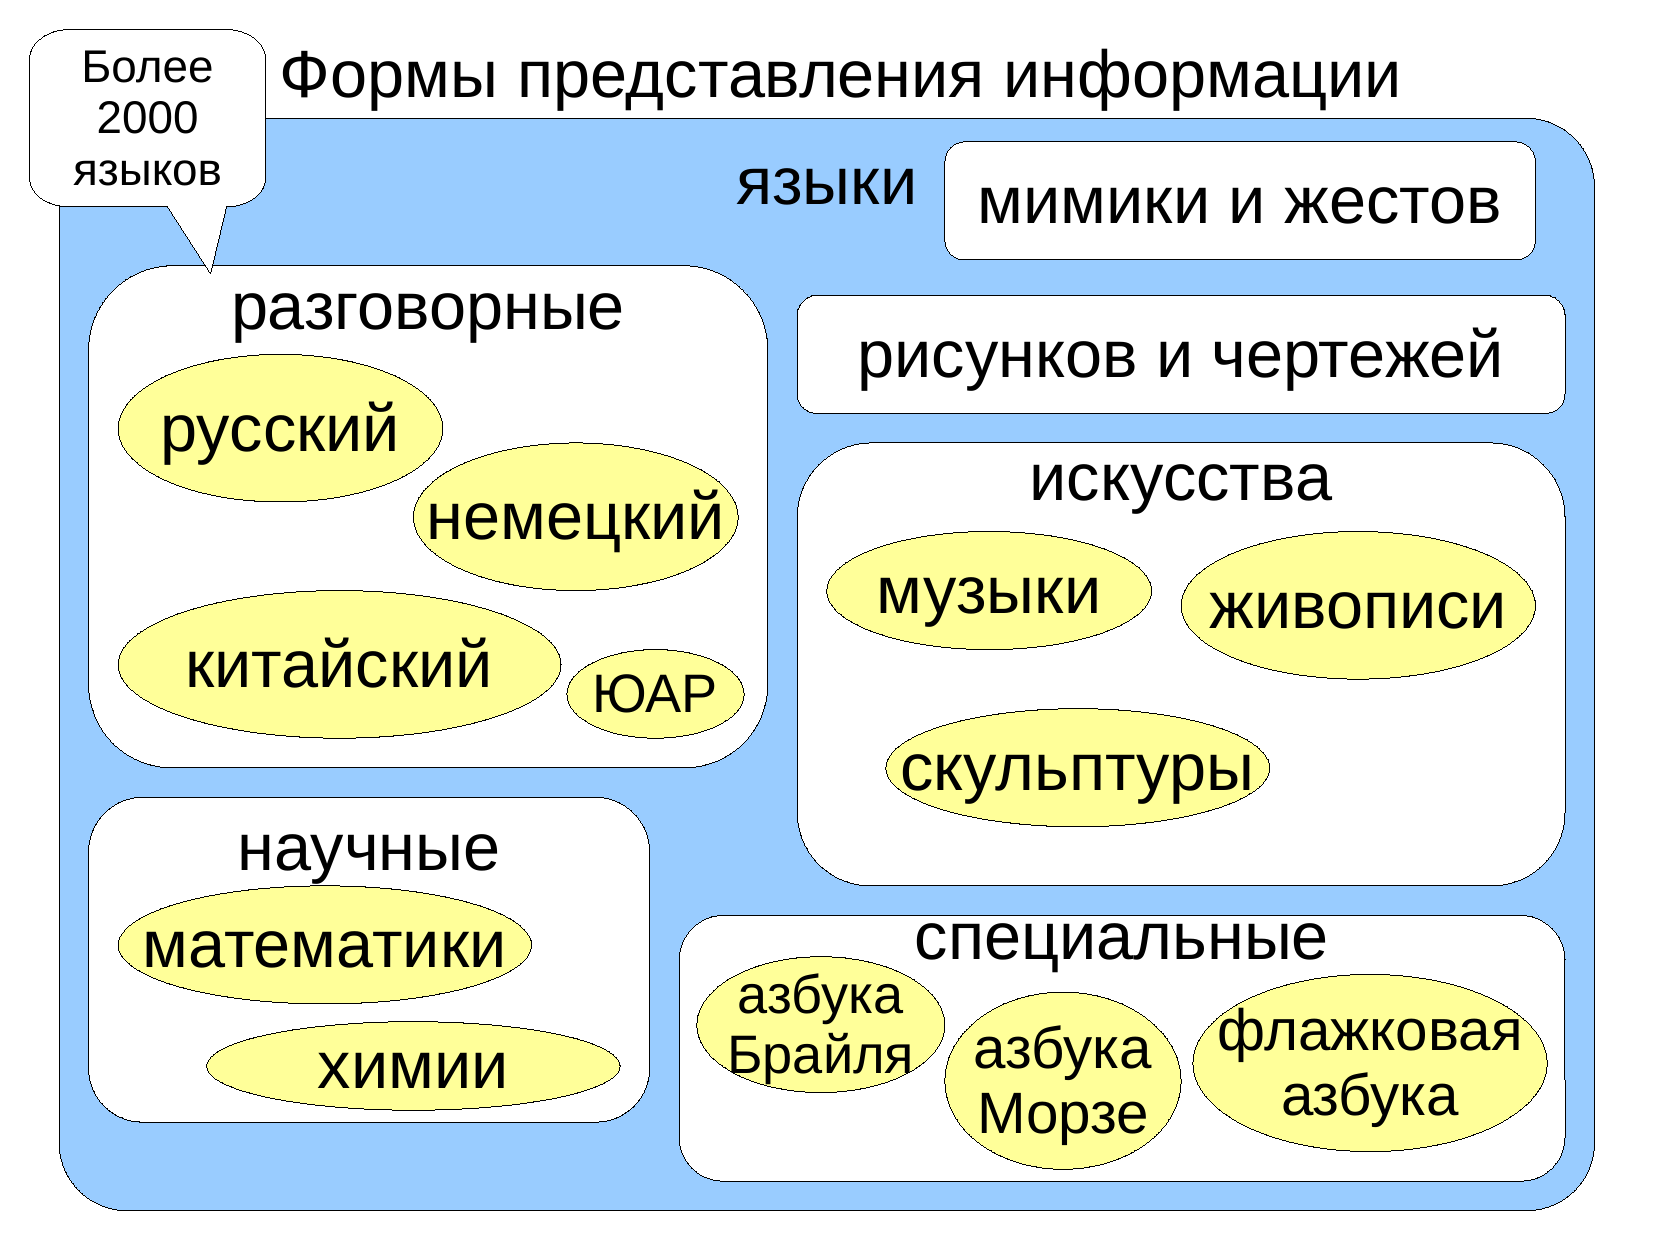

Более
2000
языков
Формы представления информации
языки
мимики и жестов
разговорные
рисунков и чертежей
русский
немецкий
искусства
музыки
живописи
китайский
ЮАР
скульптуры
научные
математики
специальные
азбука
Брайля
флажковая
азбука
азбука
Морзе
химии